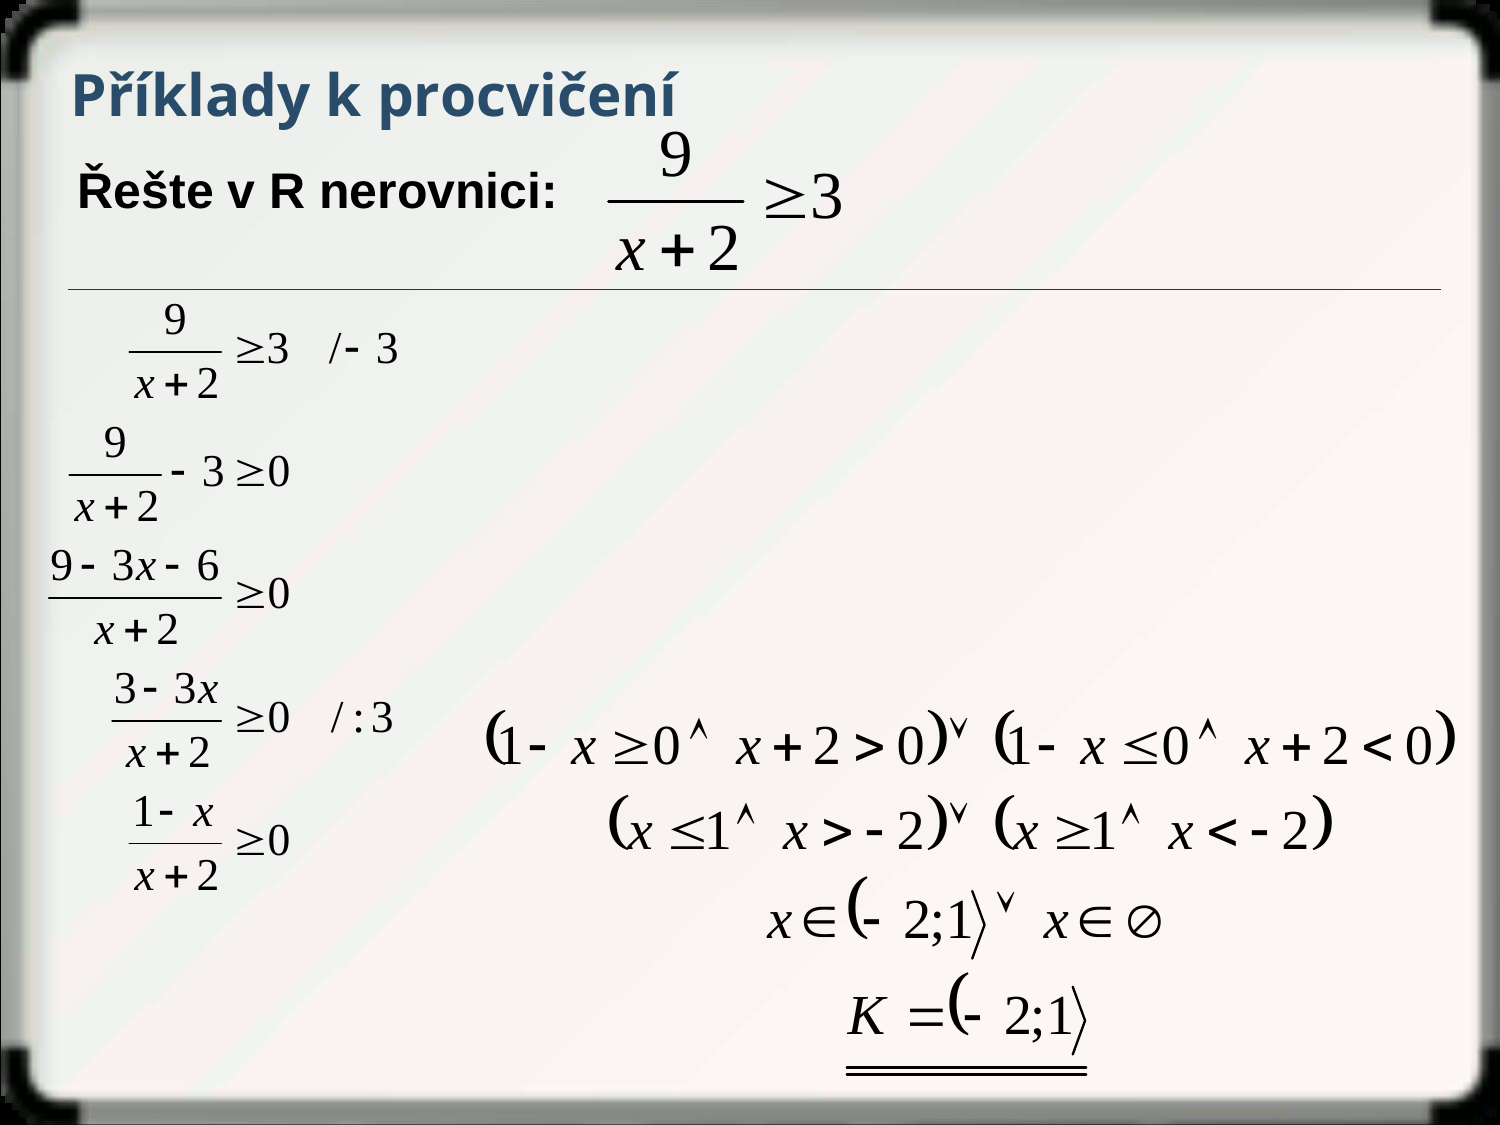

Příklady k procvičení
Řešte v R nerovnici: